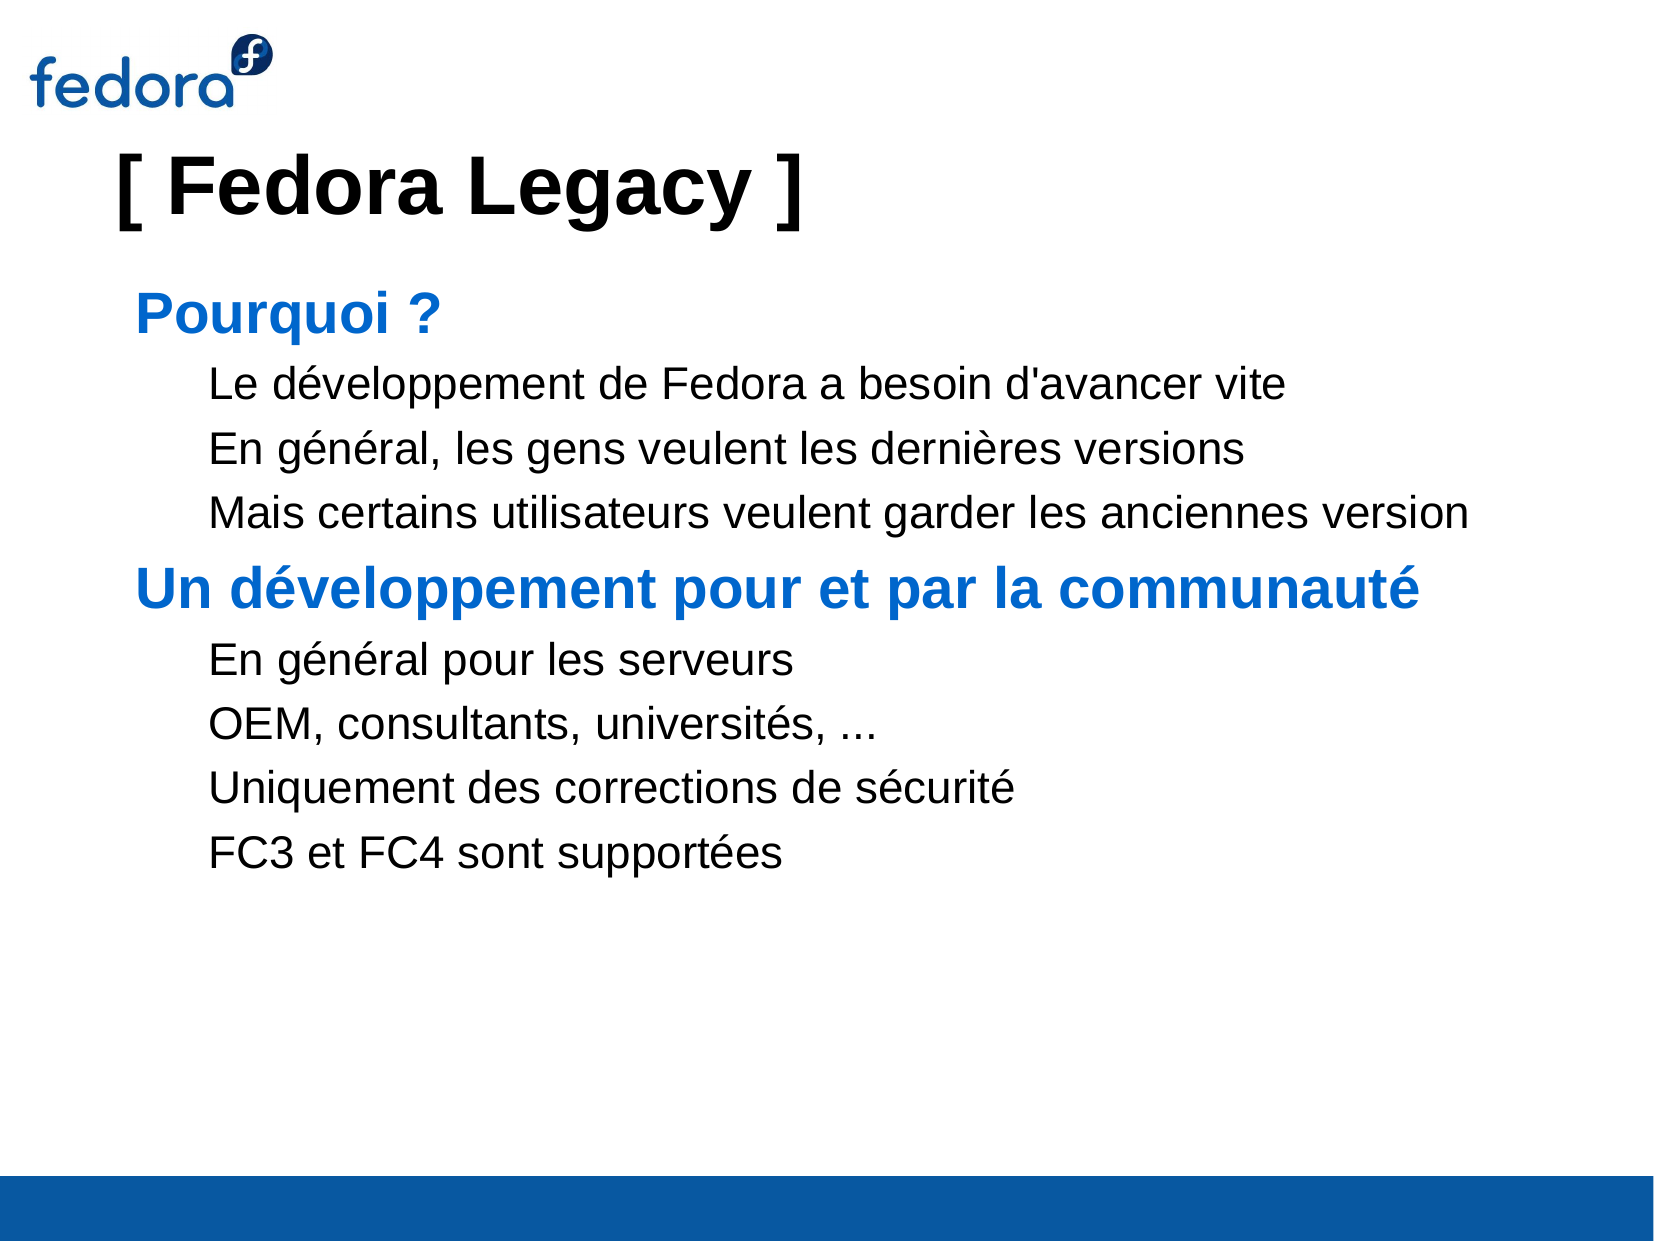

# [ Fedora Legacy ]
Pourquoi ?
Le développement de Fedora a besoin d'avancer vite
En général, les gens veulent les dernières versions
Mais certains utilisateurs veulent garder les anciennes version
Un développement pour et par la communauté
En général pour les serveurs
OEM, consultants, universités, ...
Uniquement des corrections de sécurité
FC3 et FC4 sont supportées